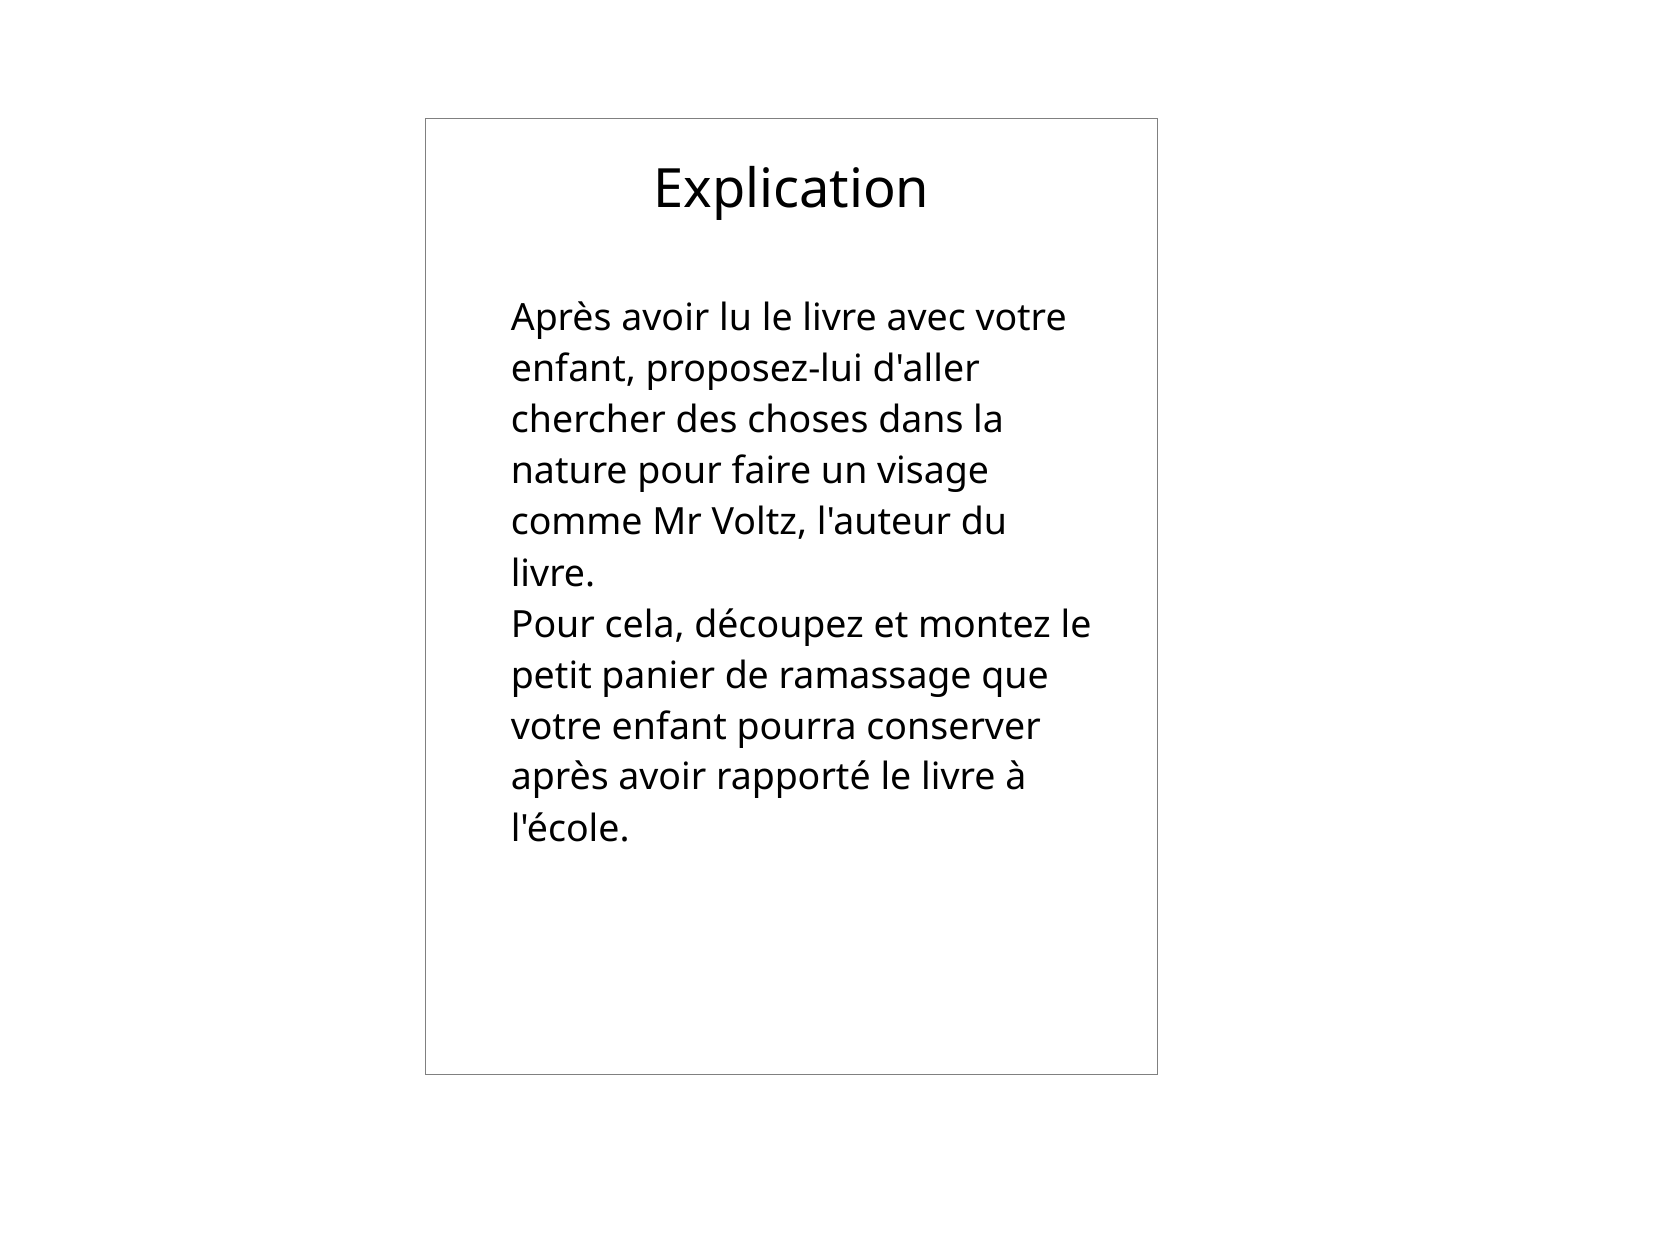

Explication
Après avoir lu le livre avec votre enfant, proposez-lui d'aller chercher des choses dans la nature pour faire un visage comme Mr Voltz, l'auteur du livre.
Pour cela, découpez et montez le petit panier de ramassage que votre enfant pourra conserver après avoir rapporté le livre à l'école.